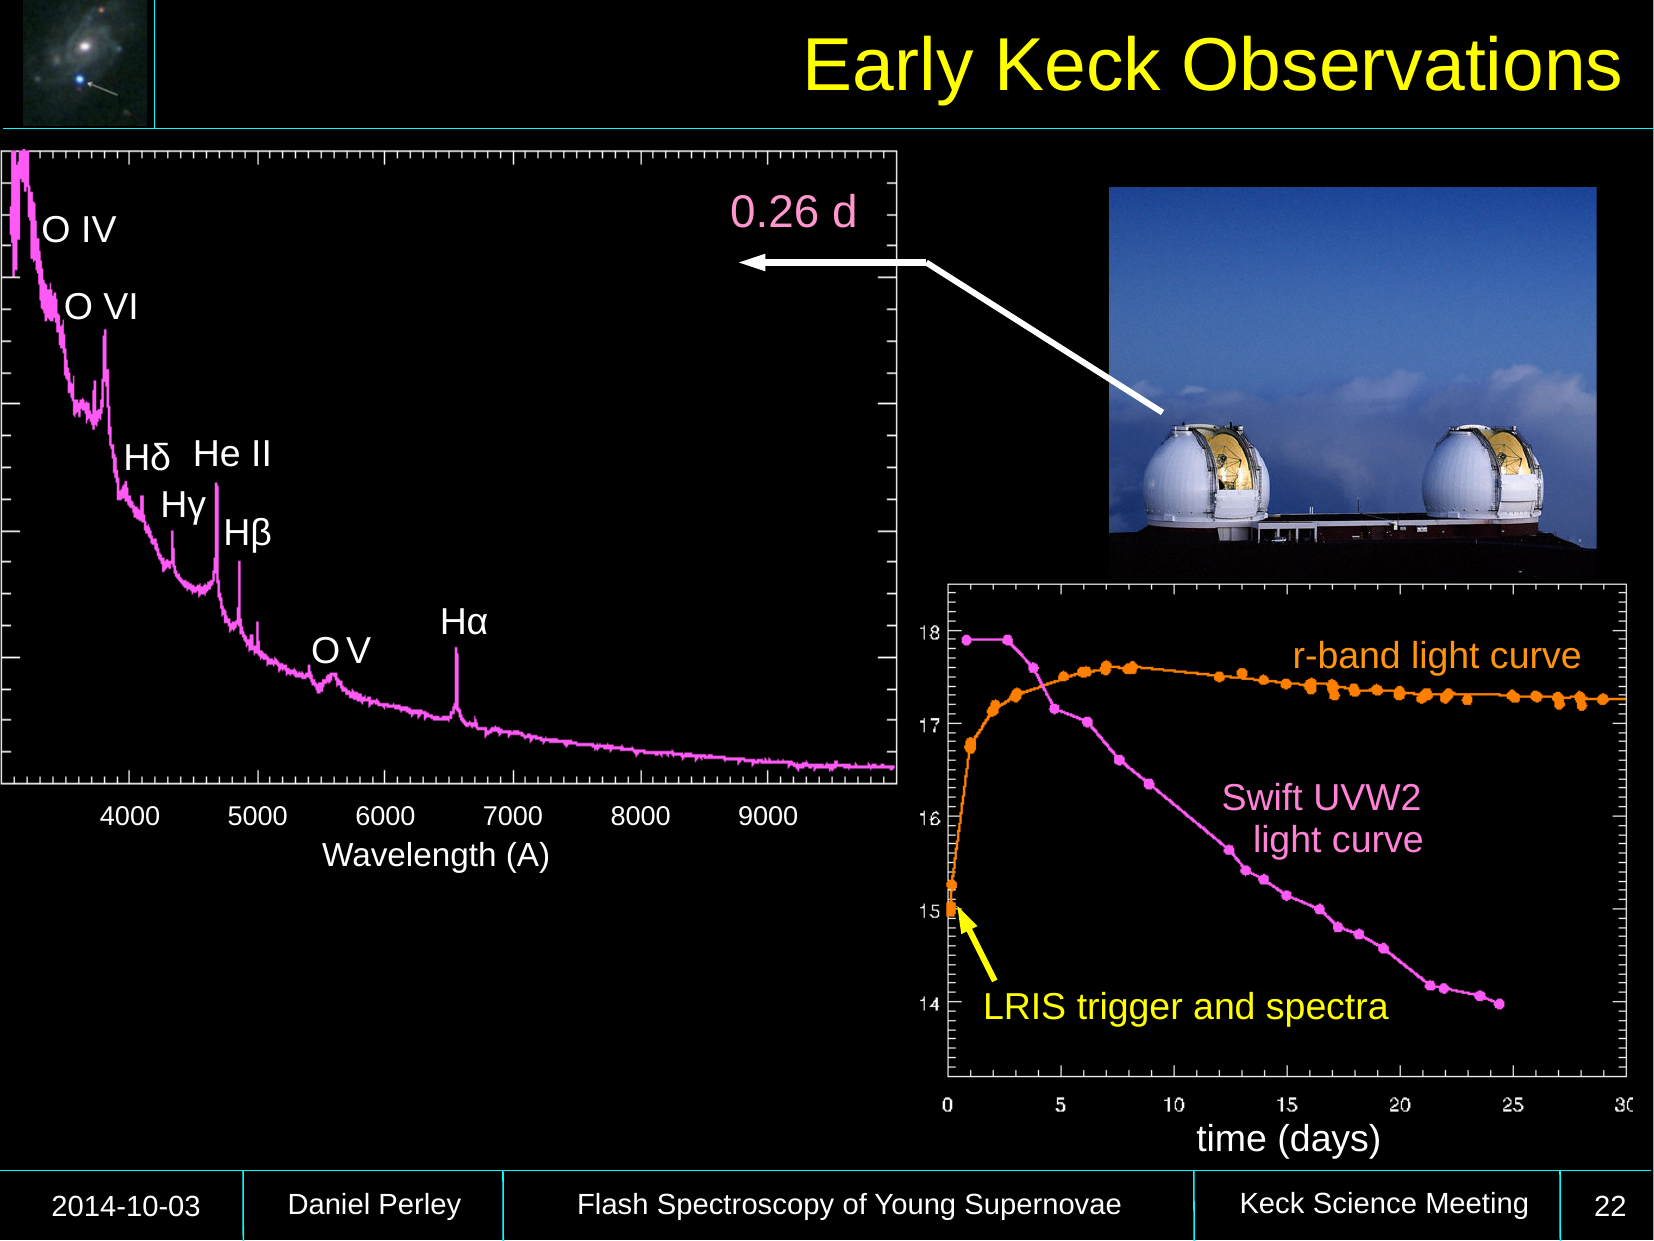

# Early Keck Observations
0.26 d
O IV
O VI
He II
Hδ
Hγ
Hβ
Hα
O V
r-band light curve
Swift UVW2
 light curve
 4000 5000 6000 7000 8000 9000
Wavelength (A)
LRIS trigger and spectra
time (days)
2014-10-03
22